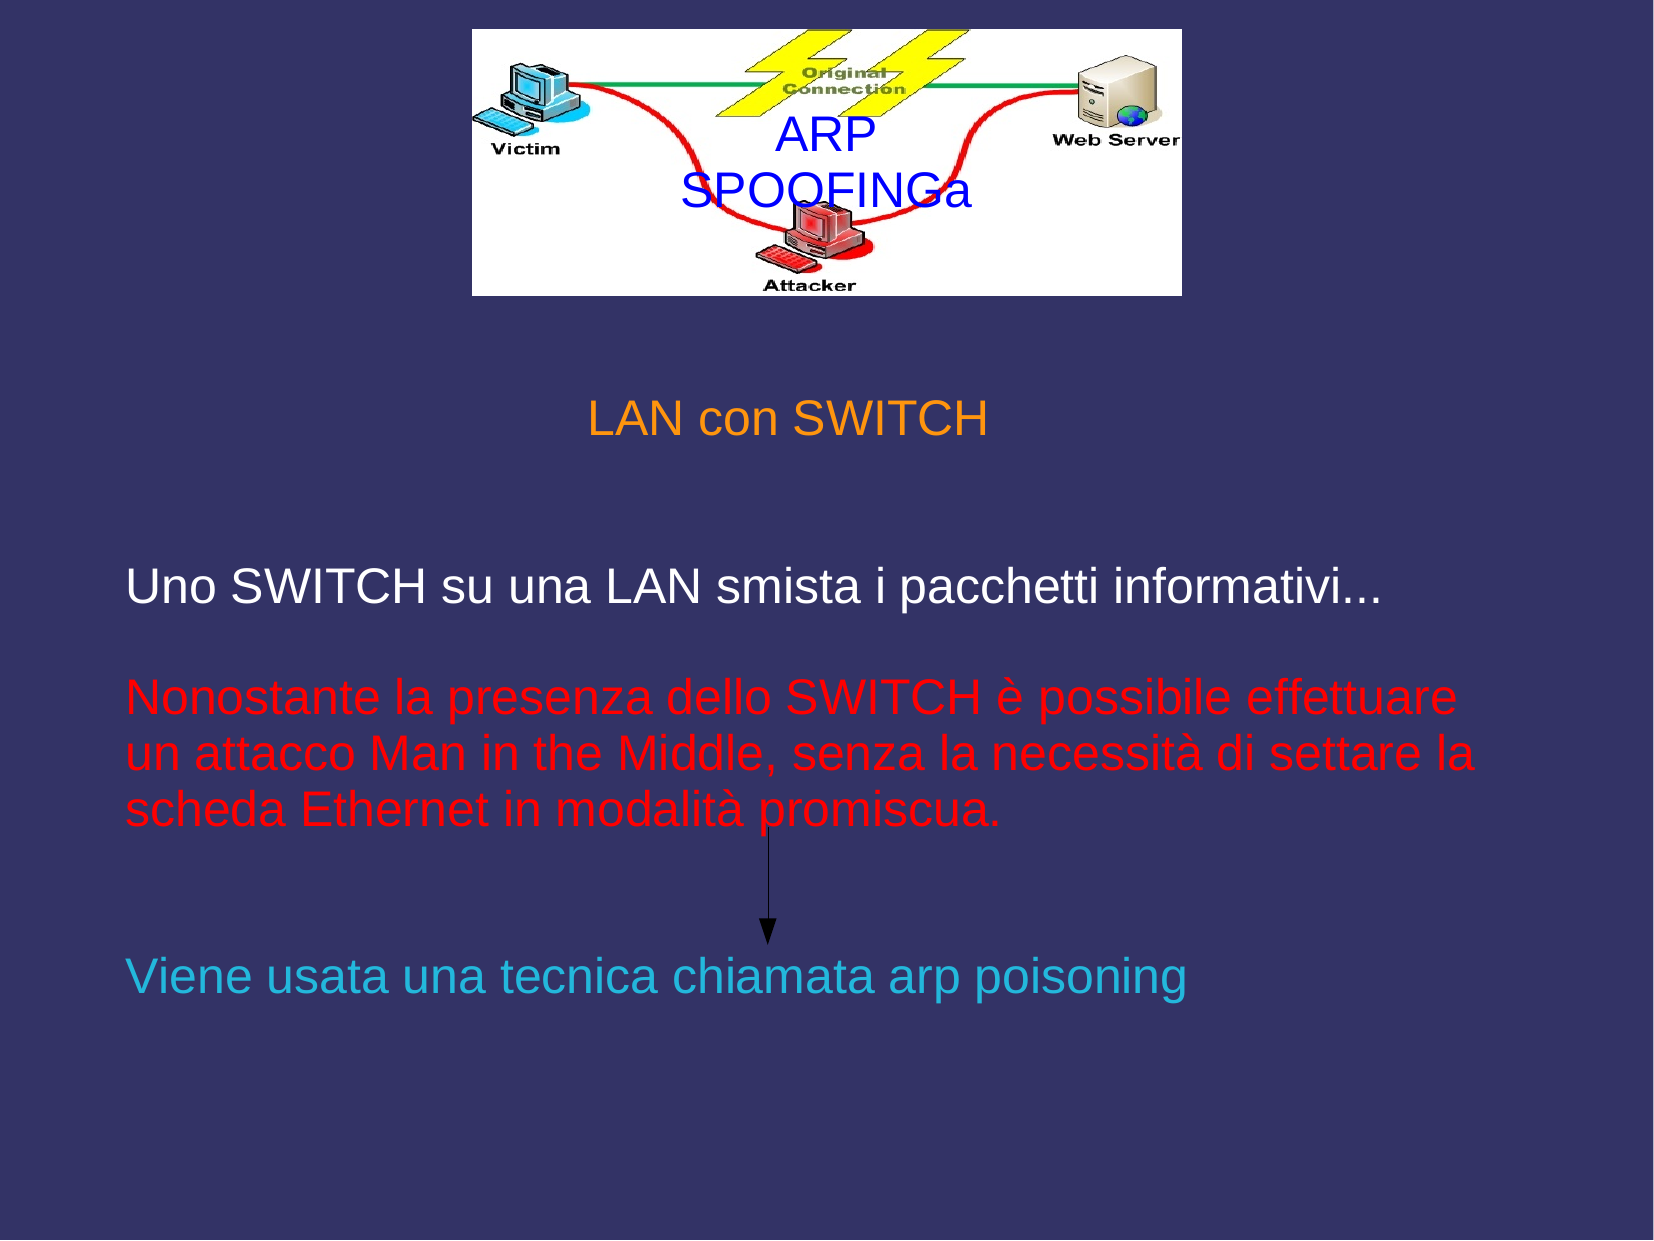

ARP
SPOOFINGa
 LAN con SWITCH
Uno SWITCH su una LAN smista i pacchetti informativi...
Nonostante la presenza dello SWITCH è possibile effettuare
un attacco Man in the Middle, senza la necessità di settare la
scheda Ethernet in modalità promiscua.
Viene usata una tecnica chiamata arp poisoning